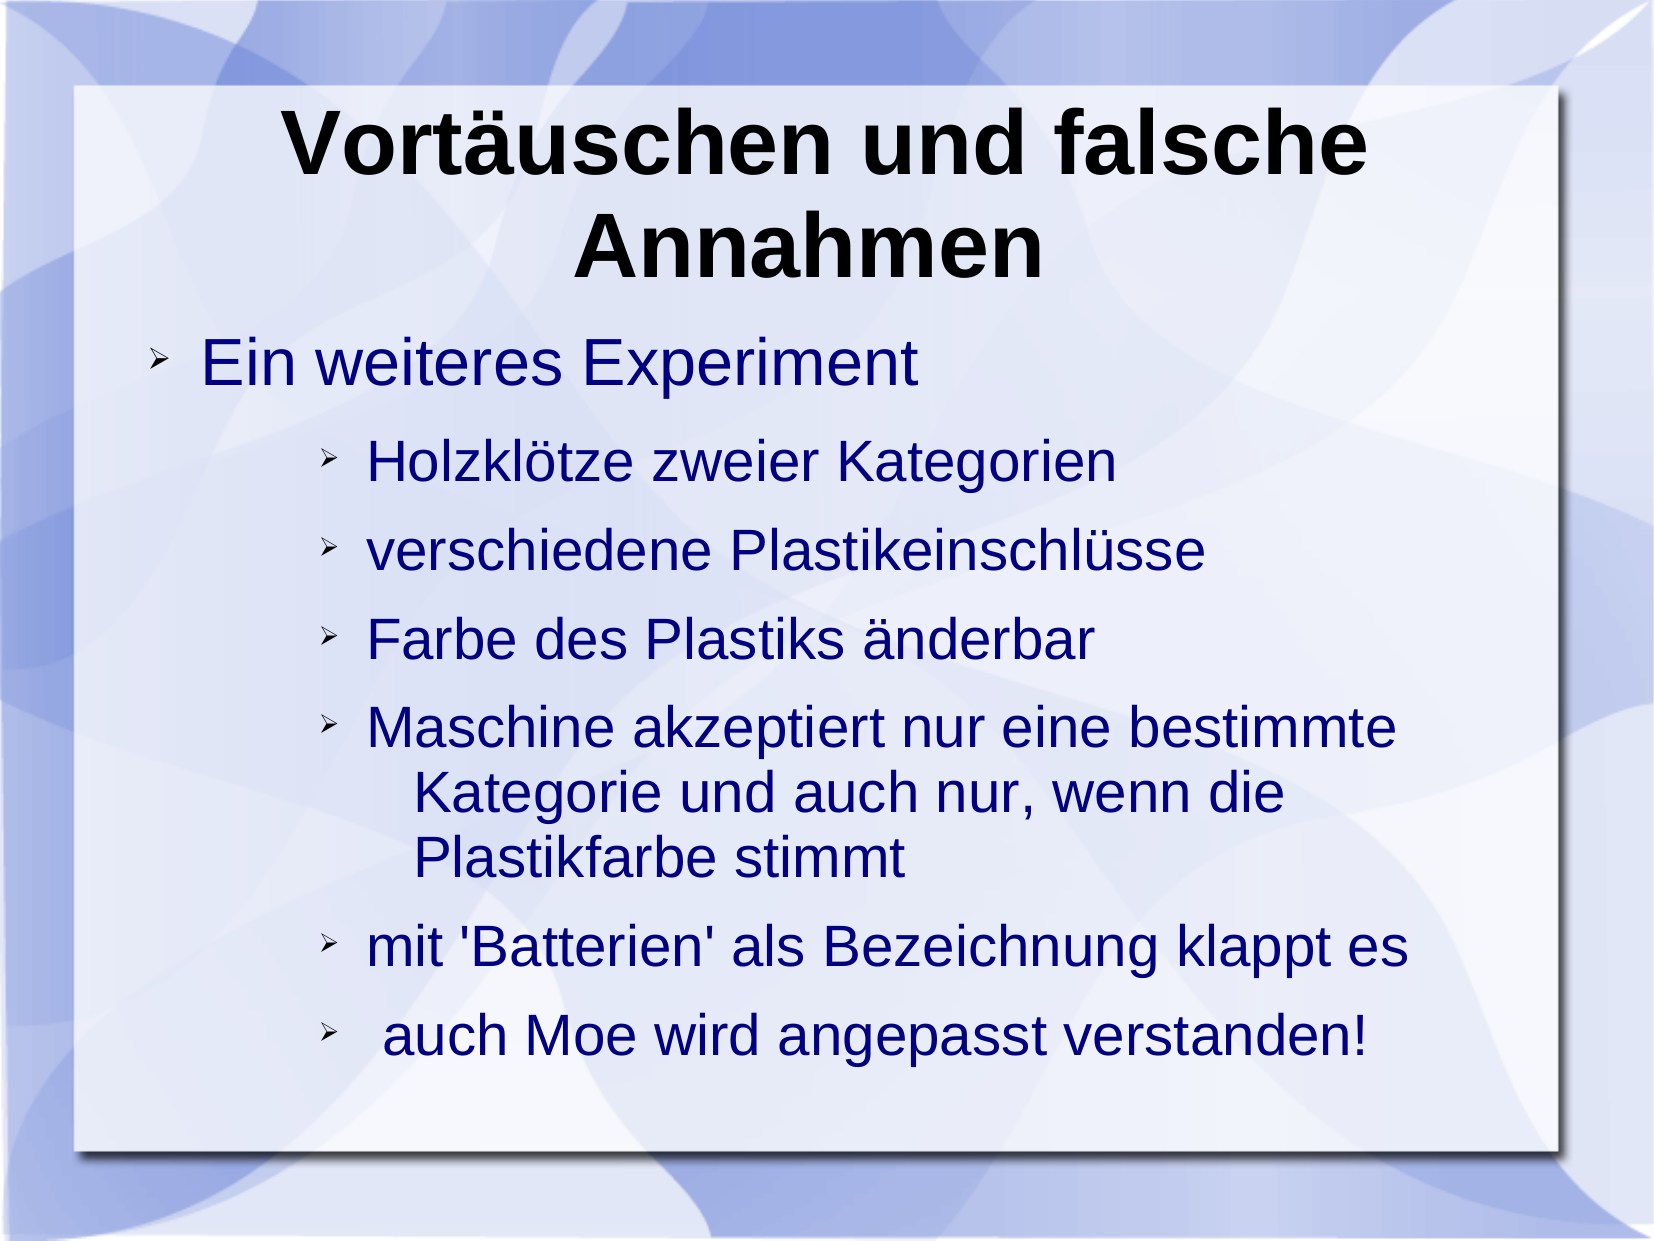

# Vortäuschen und falsche Annahmen
Ein weiteres Experiment
Holzklötze zweier Kategorien
verschiedene Plastikeinschlüsse
Farbe des Plastiks änderbar
Maschine akzeptiert nur eine bestimmte Kategorie und auch nur, wenn die Plastikfarbe stimmt
mit 'Batterien' als Bezeichnung klappt es
 auch Moe wird angepasst verstanden!